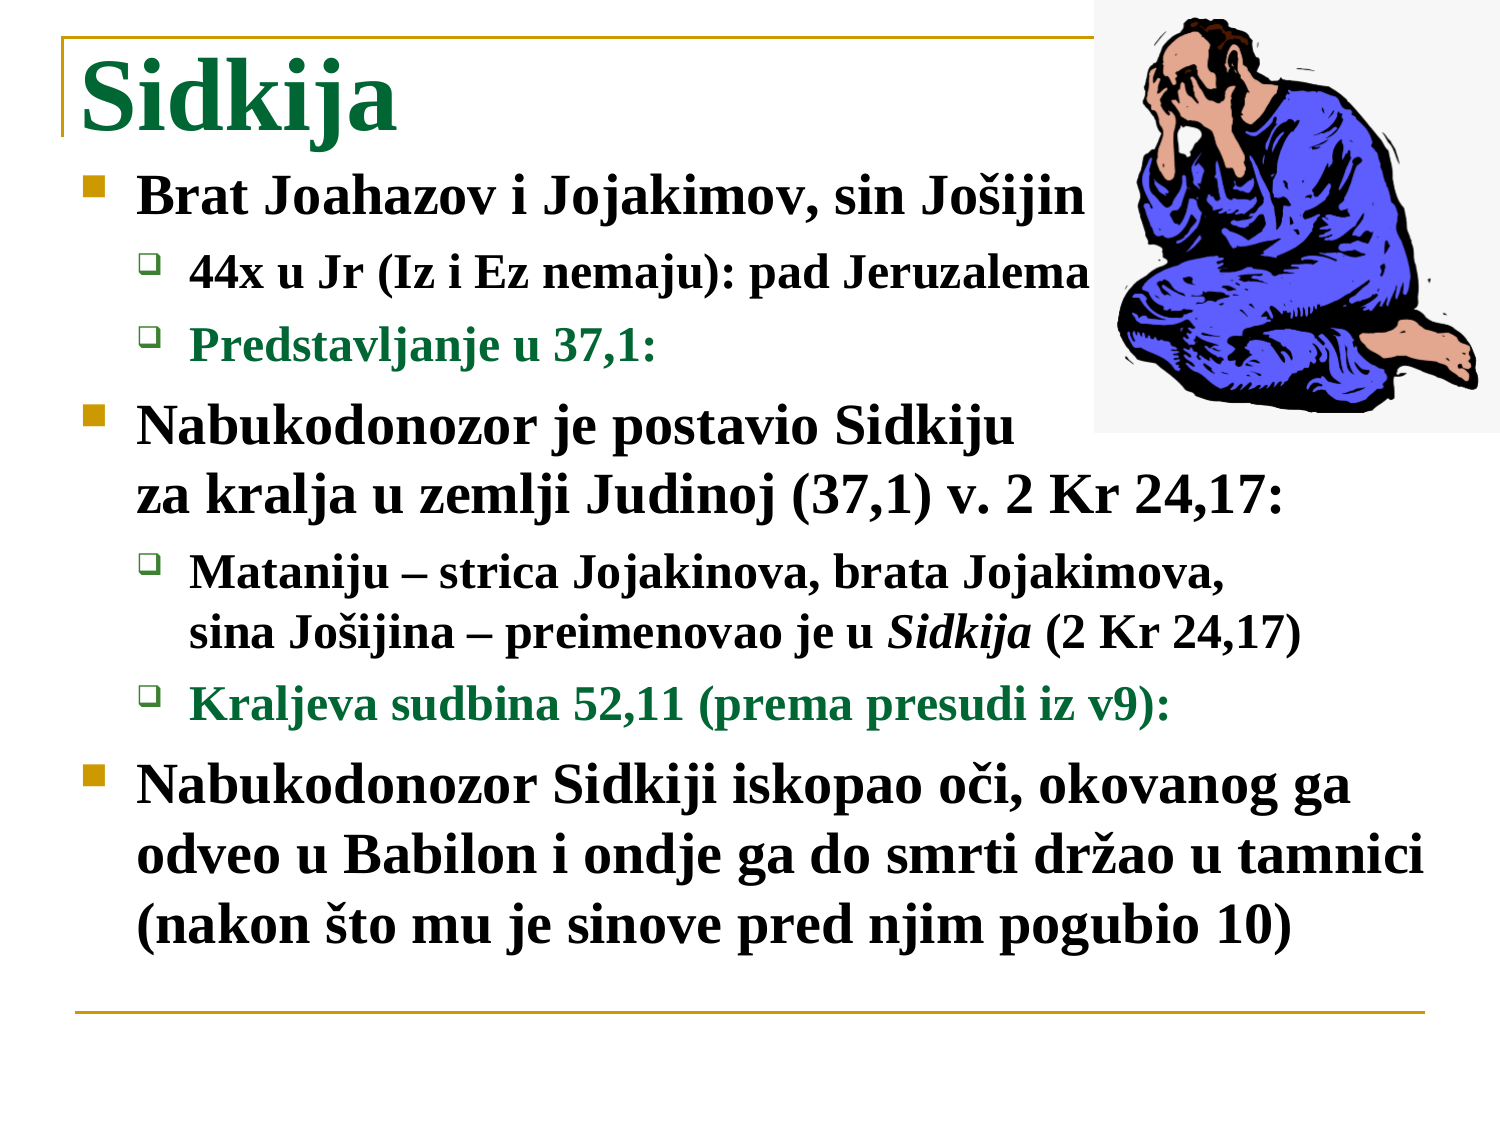

# Sidkija
Brat Joahazov i Jojakimov, sin Jošijin
44x u Jr (Iz i Ez nemaju): pad Jeruzalema
Predstavljanje u 37,1:
Nabukodonozor je postavio Sidkiju
za kralja u zemlji Judinoj (37,1) v. 2 Kr 24,17:
Mataniju – strica Jojakinova, brata Jojakimova,
sina Jošijina – preimenovao je u Sidkija (2 Kr 24,17)
Kraljeva sudbina 52,11 (prema presudi iz v9):
Nabukodonozor Sidkiji iskopao oči, okovanog ga odveo u Babilon i ondje ga do smrti držao u tamnici (nakon što mu je sinove pred njim pogubio 10)